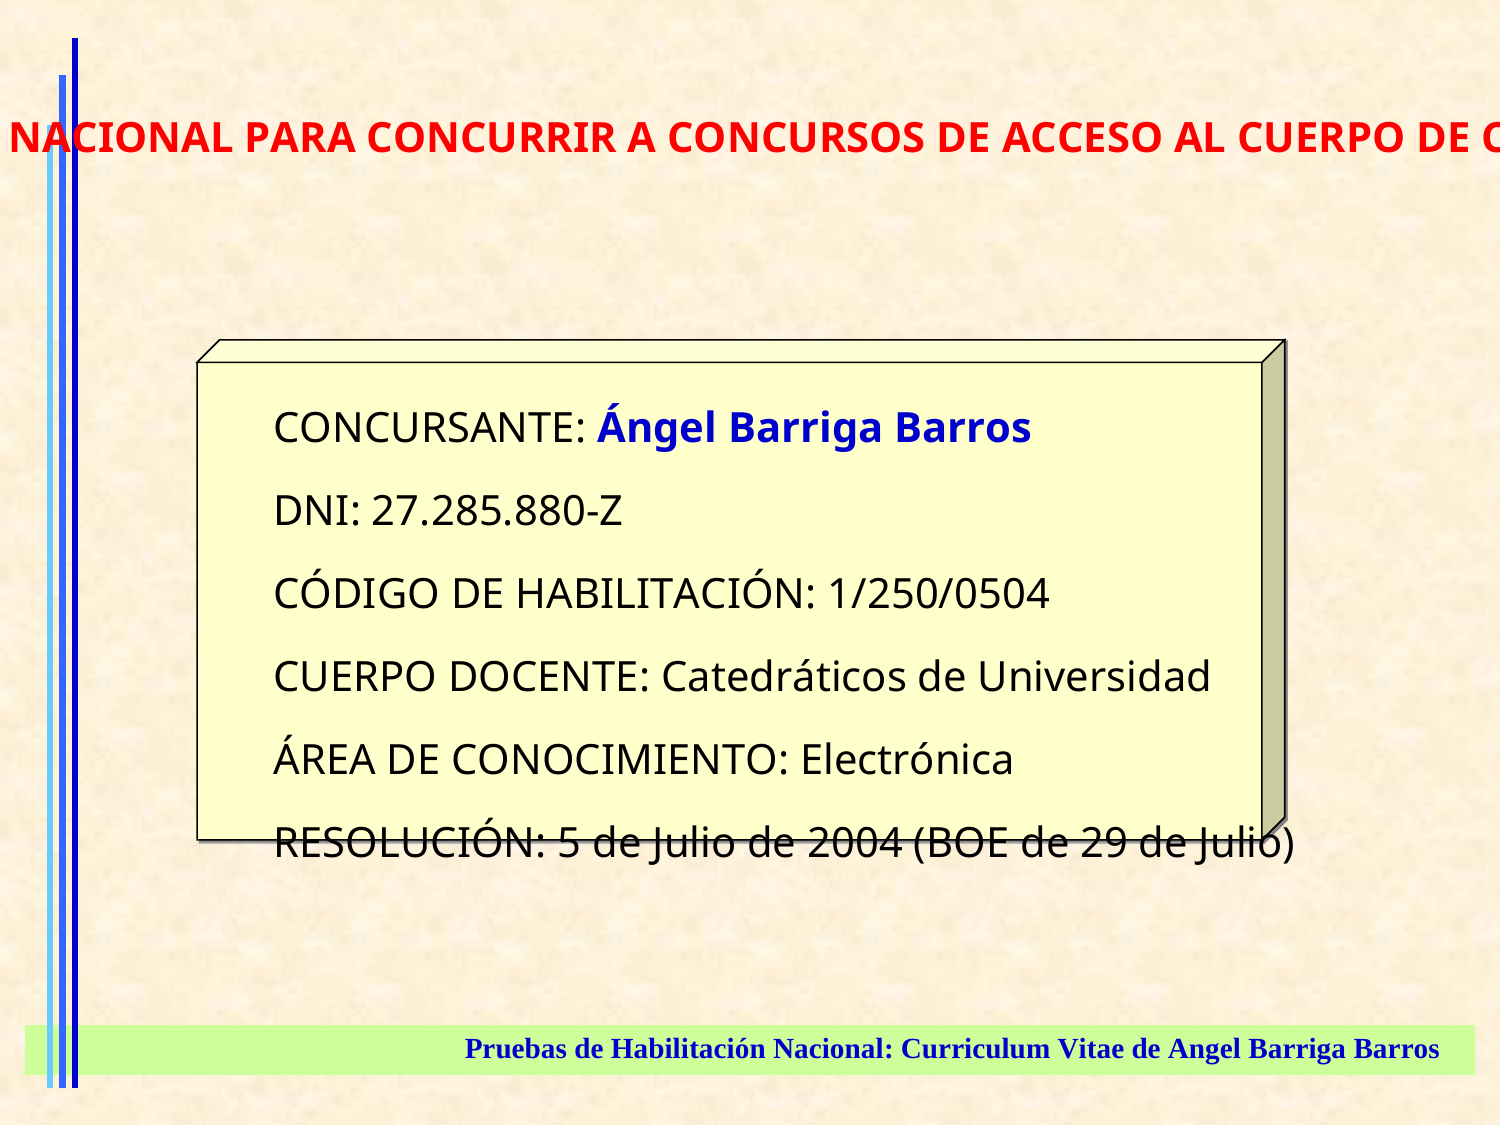

PRUEBAS DE HABILITACIÓN NACIONAL PARA CONCURRIR A CONCURSOS DE ACCESO AL CUERPO DE CATEDRÁTICOS DE UNIVERSIDAD
CONCURSANTE: Ángel Barriga Barros
DNI: 27.285.880-Z
CÓDIGO DE HABILITACIÓN: 1/250/0504
CUERPO DOCENTE: Catedráticos de Universidad
ÁREA DE CONOCIMIENTO: Electrónica
RESOLUCIÓN: 5 de Julio de 2004 (BOE de 29 de Julio)